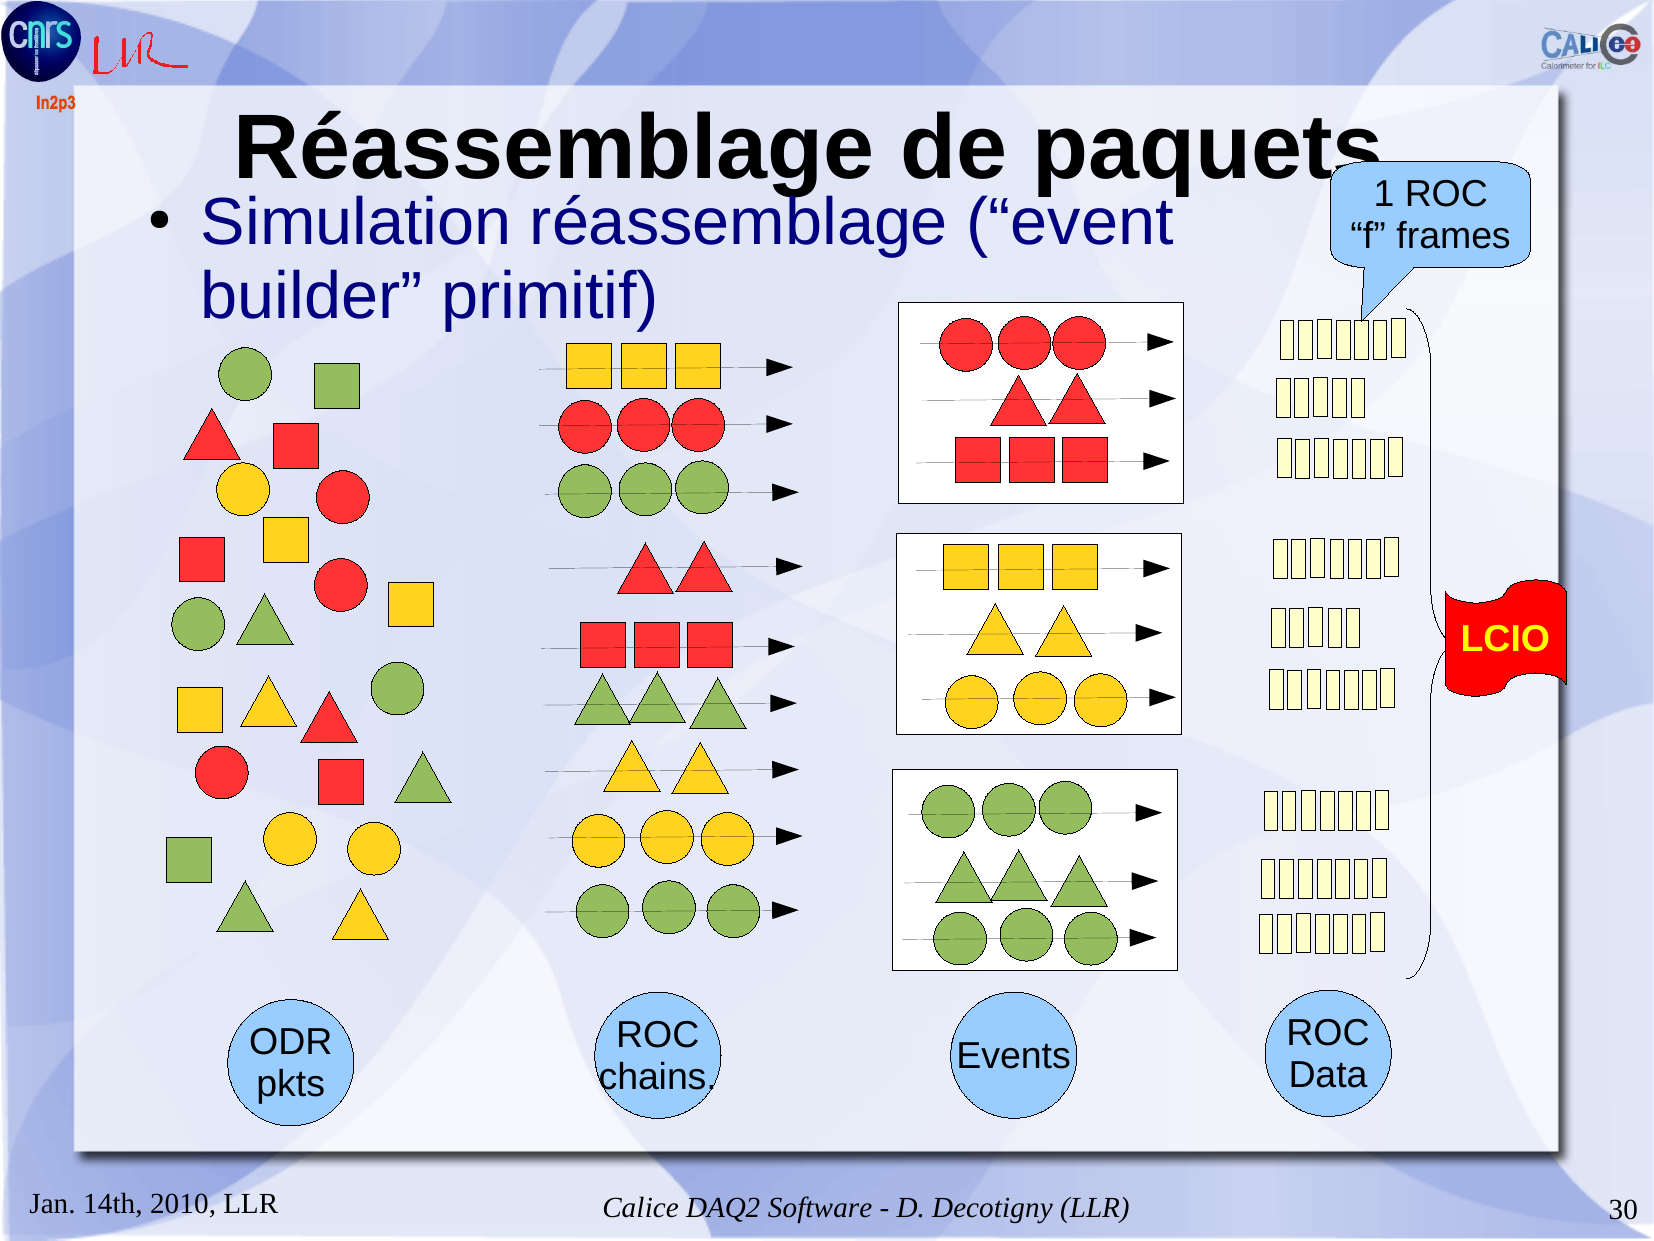

# Réassemblage de paquets
1 ROC
“f” frames
Simulation réassemblage (“event builder” primitif)
LCIO
ROC
Data
Events
ROC
chains.
ODR
pkts
Jan. 14th, 2010, LLR
Calice DAQ2 Software - D. Decotigny (LLR)
30